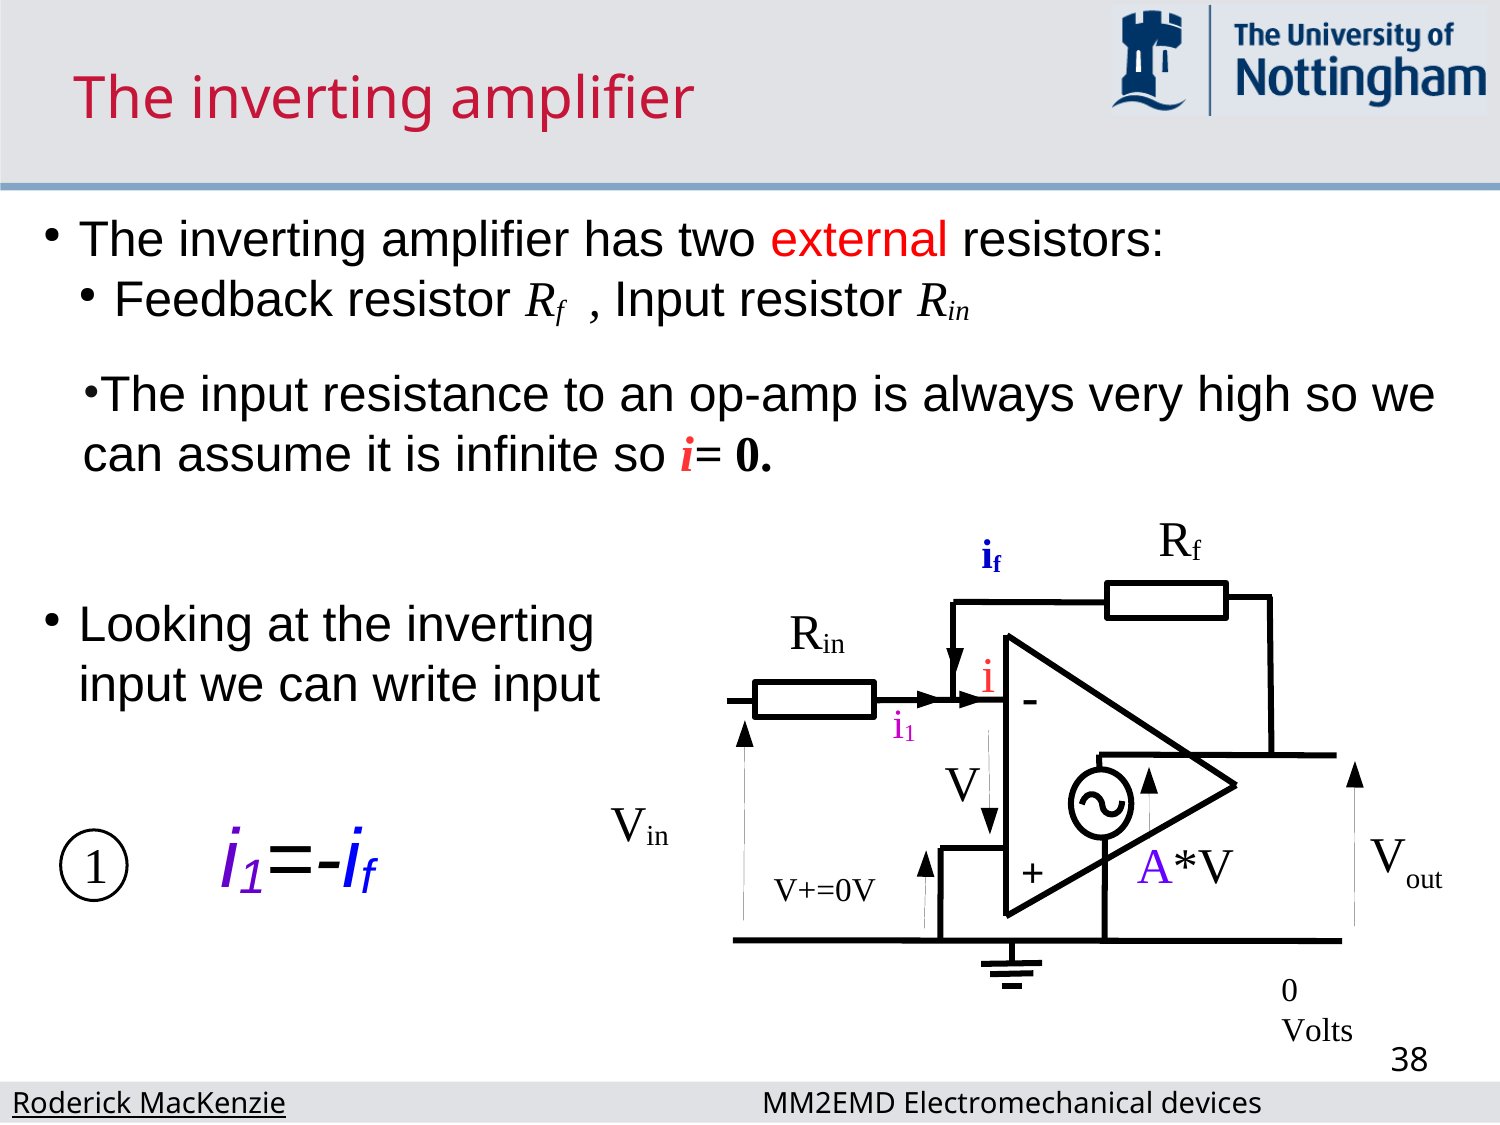

# The inverting amplifier
The inverting amplifier has two external resistors:
Feedback resistor Rf , Input resistor Rin
The input resistance to an op-amp is always very high so we can assume it is infinite so i= 0.
Rf
if
Rin
i
-
i1
V
Vin
Vout
A*V
+
V+=0V
0 Volts
Looking at the inverting input we can write input
i1=-if
1